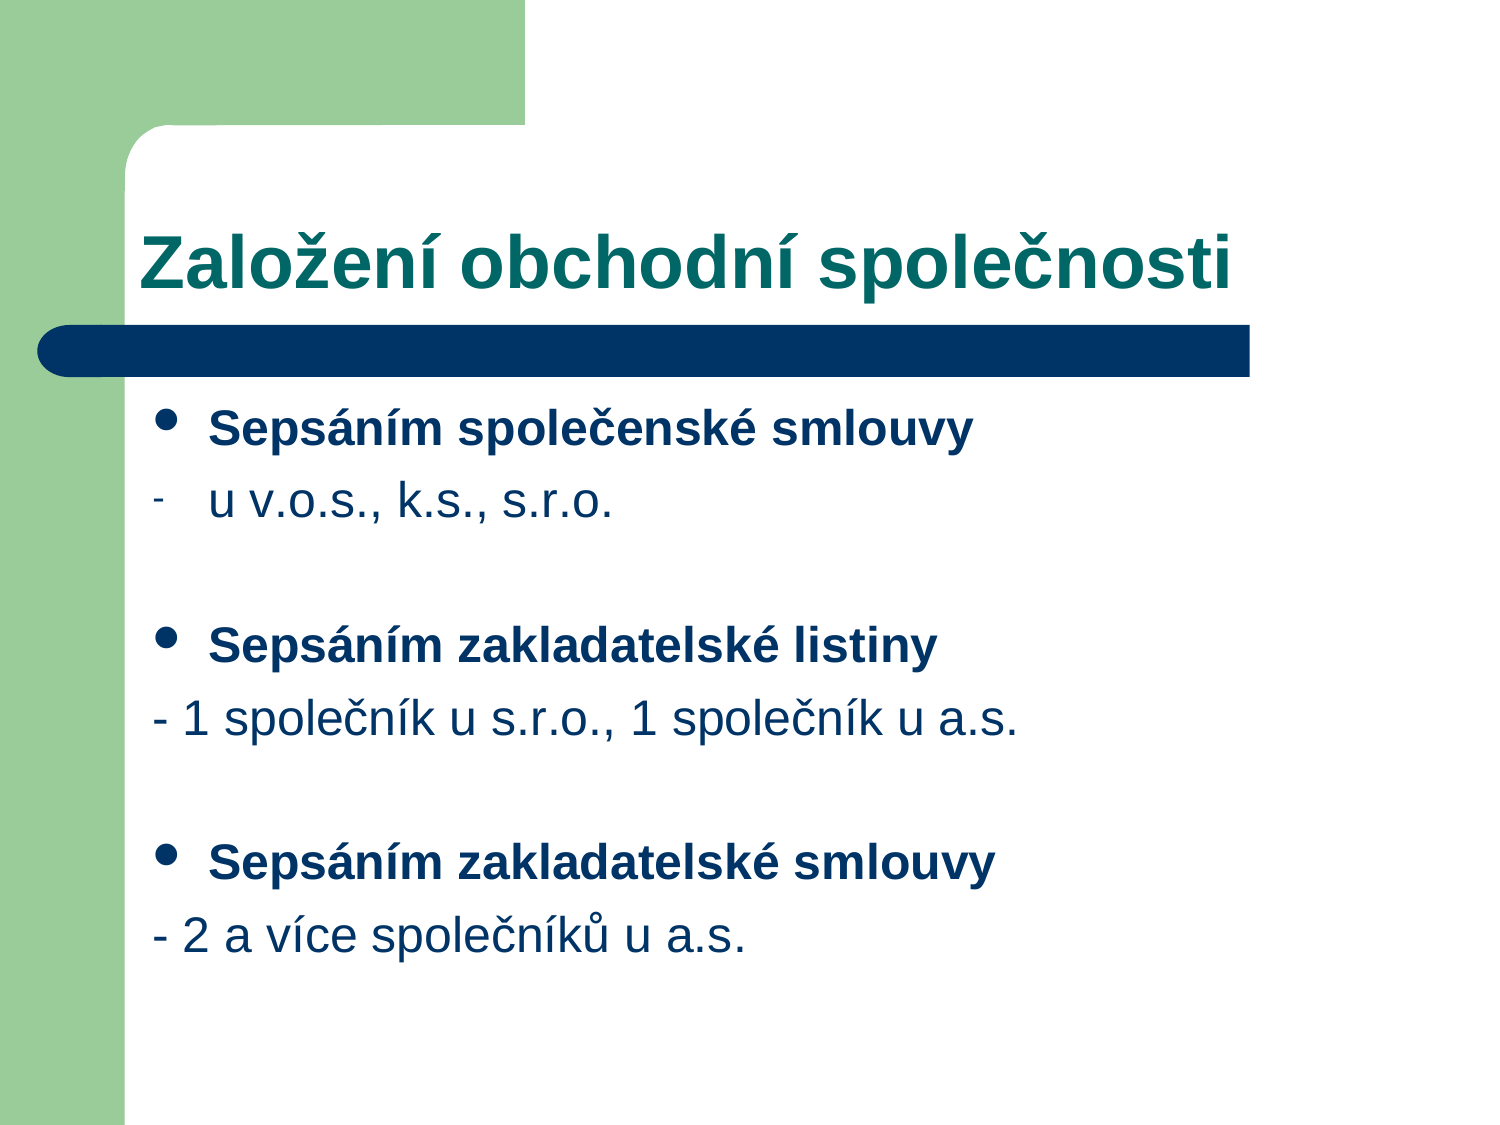

# Založení obchodní společnosti
Sepsáním společenské smlouvy
u v.o.s., k.s., s.r.o.
Sepsáním zakladatelské listiny
- 1 společník u s.r.o., 1 společník u a.s.
Sepsáním zakladatelské smlouvy
- 2 a více společníků u a.s.